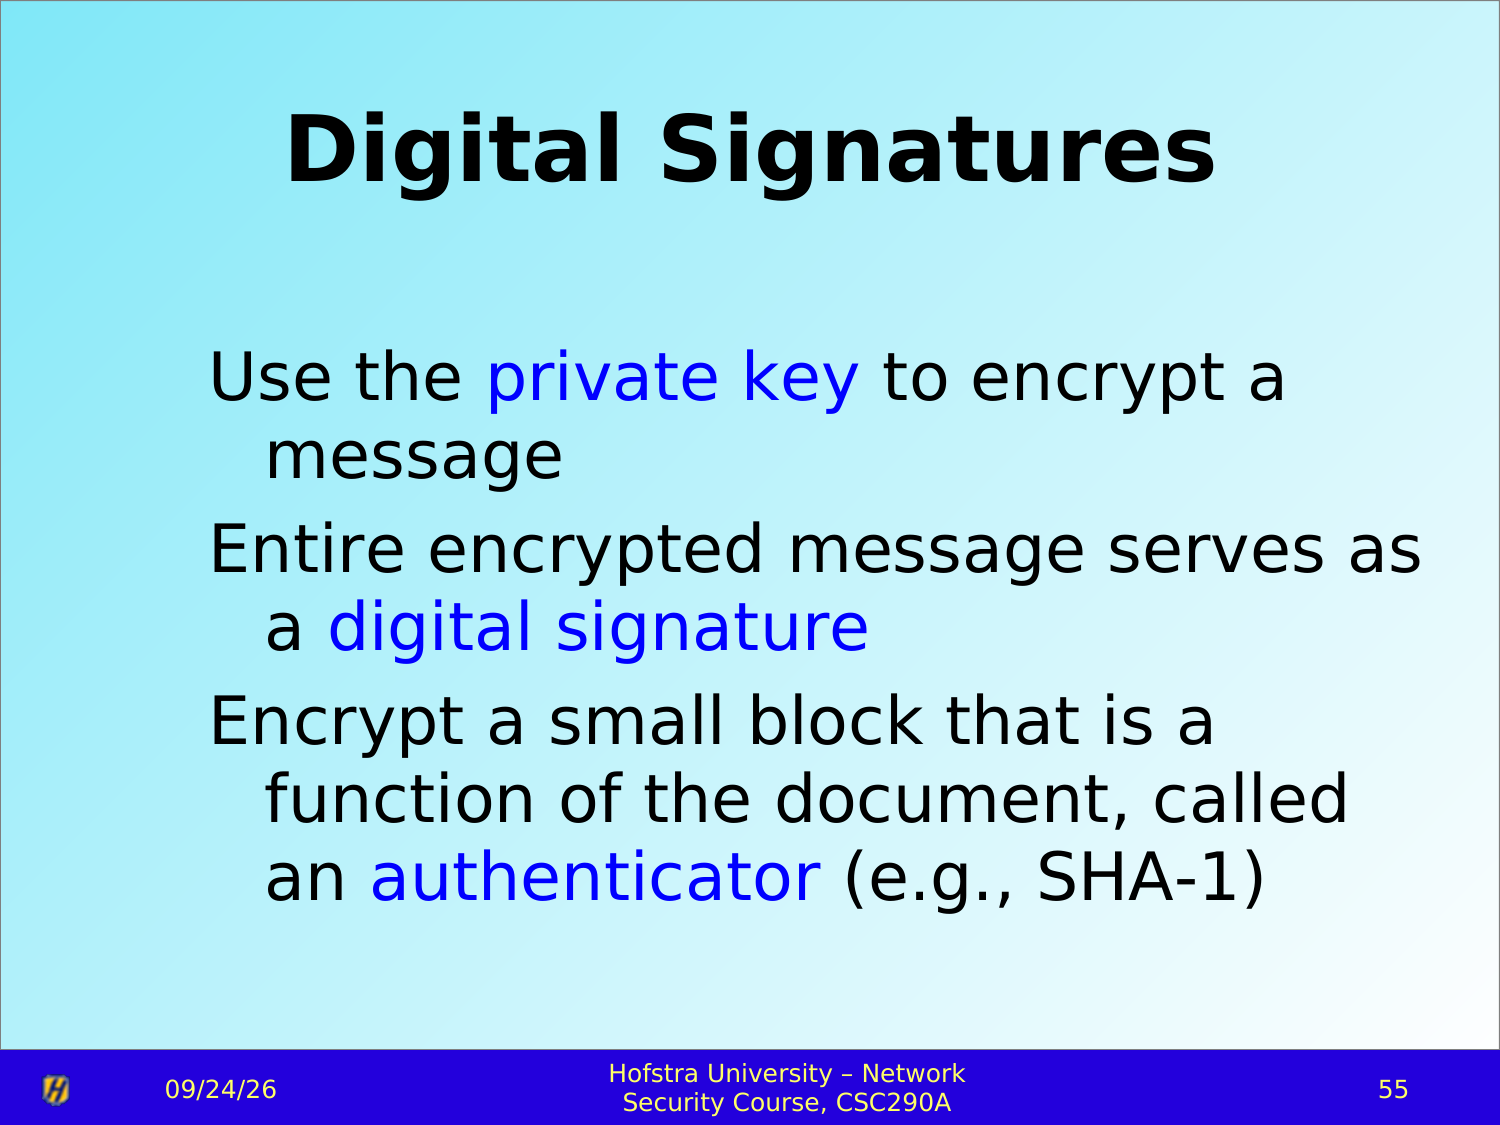

# Digital Signatures
Use the private key to encrypt a message
Entire encrypted message serves as a digital signature
Encrypt a small block that is a function of the document, called an authenticator (e.g., SHA-1)
55